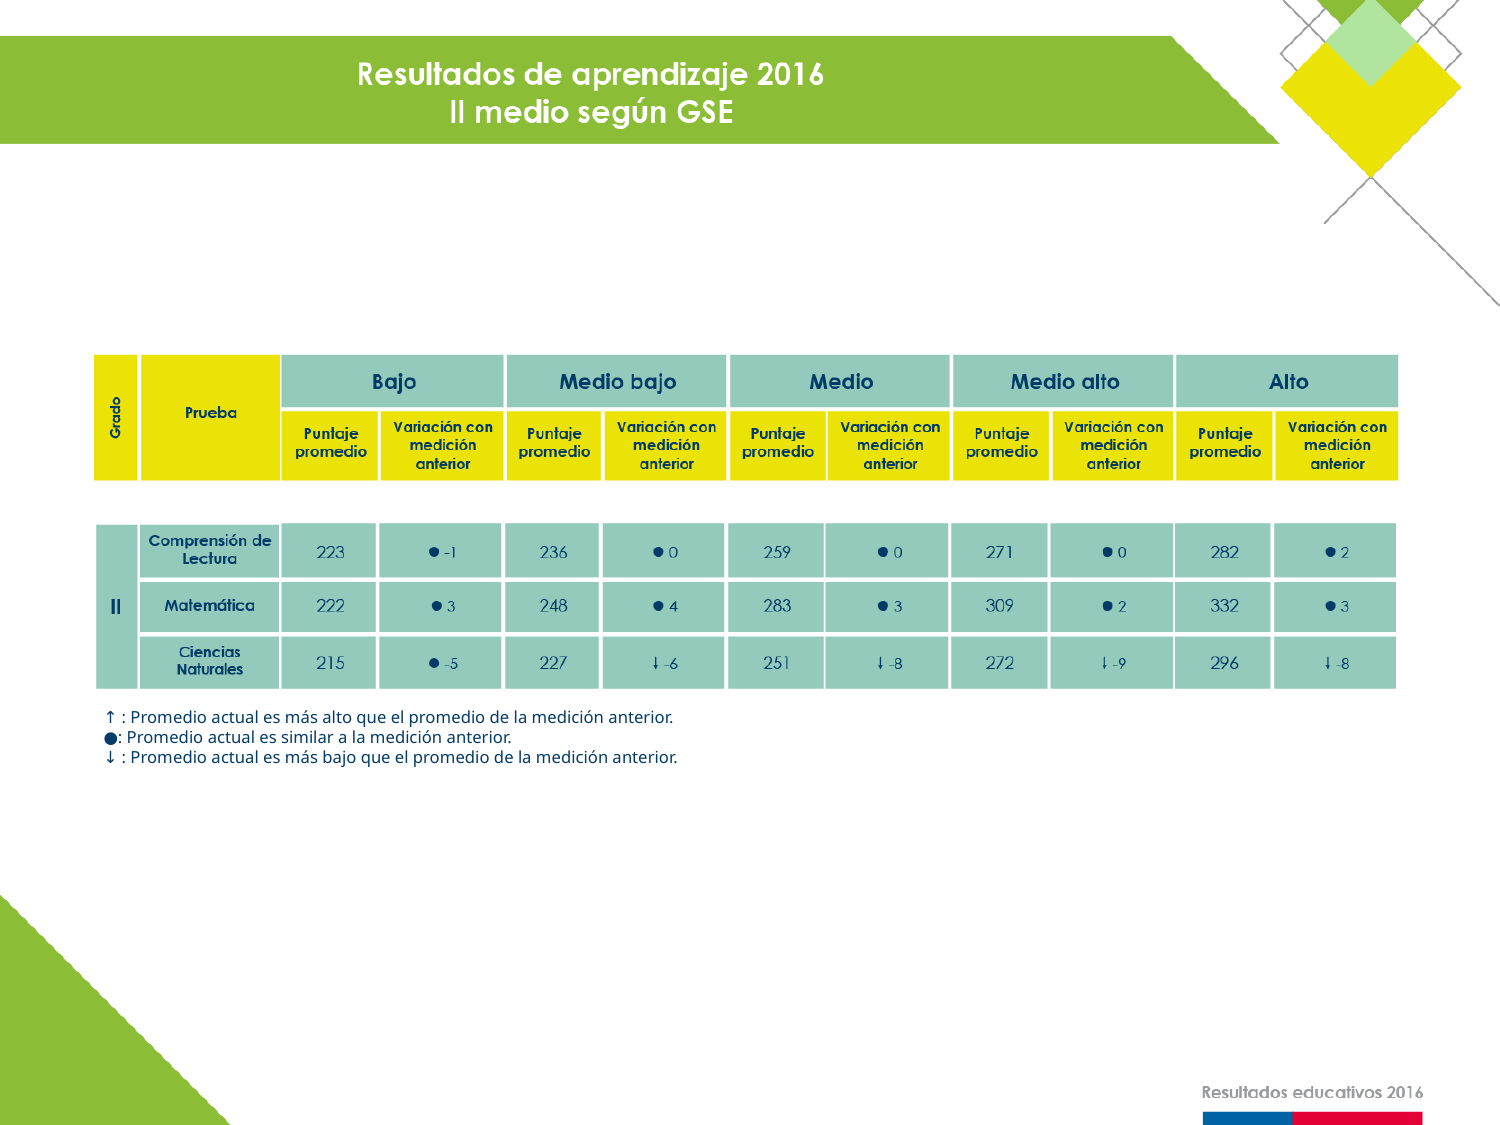

↑ : Promedio actual es más alto que el promedio de la medición anterior.
●: Promedio actual es similar a la medición anterior.
↓ : Promedio actual es más bajo que el promedio de la medición anterior.